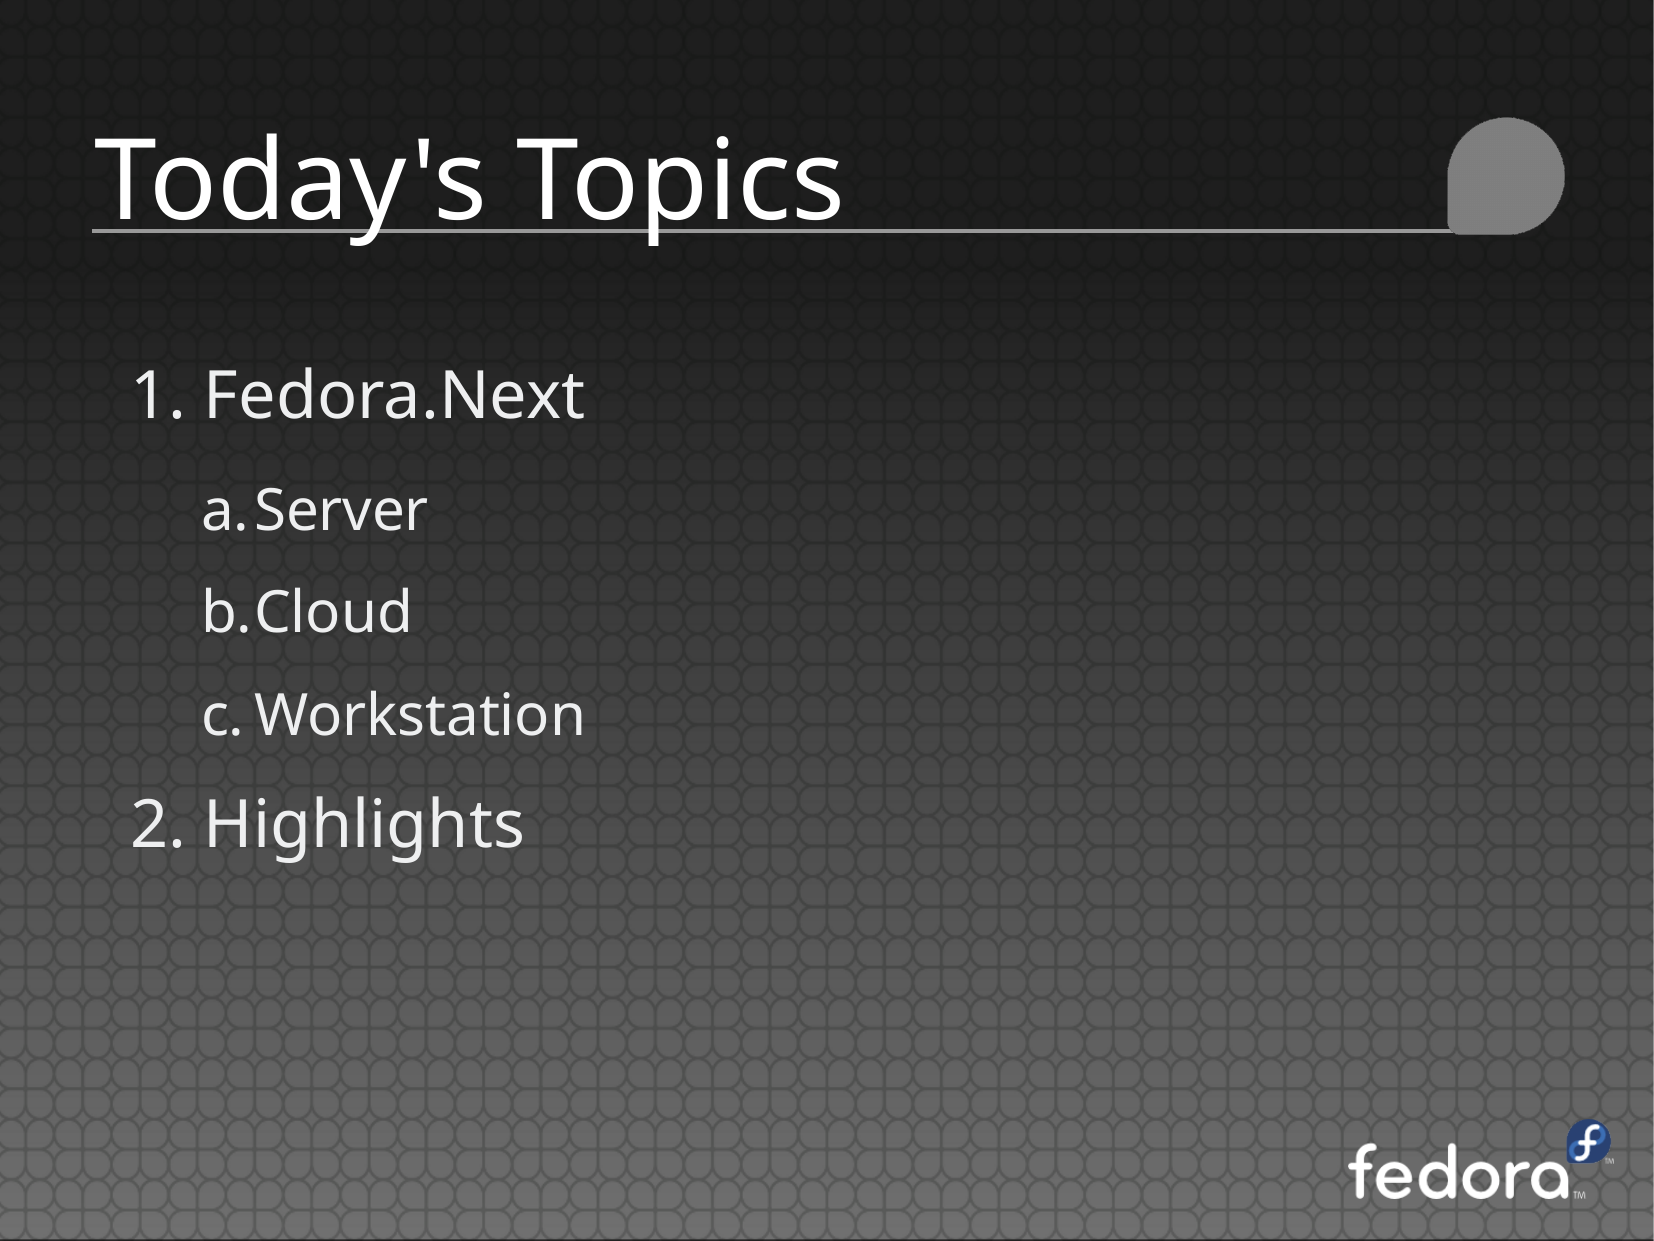

# Today's Topics
 Fedora.Next
Server
Cloud
Workstation
 Highlights